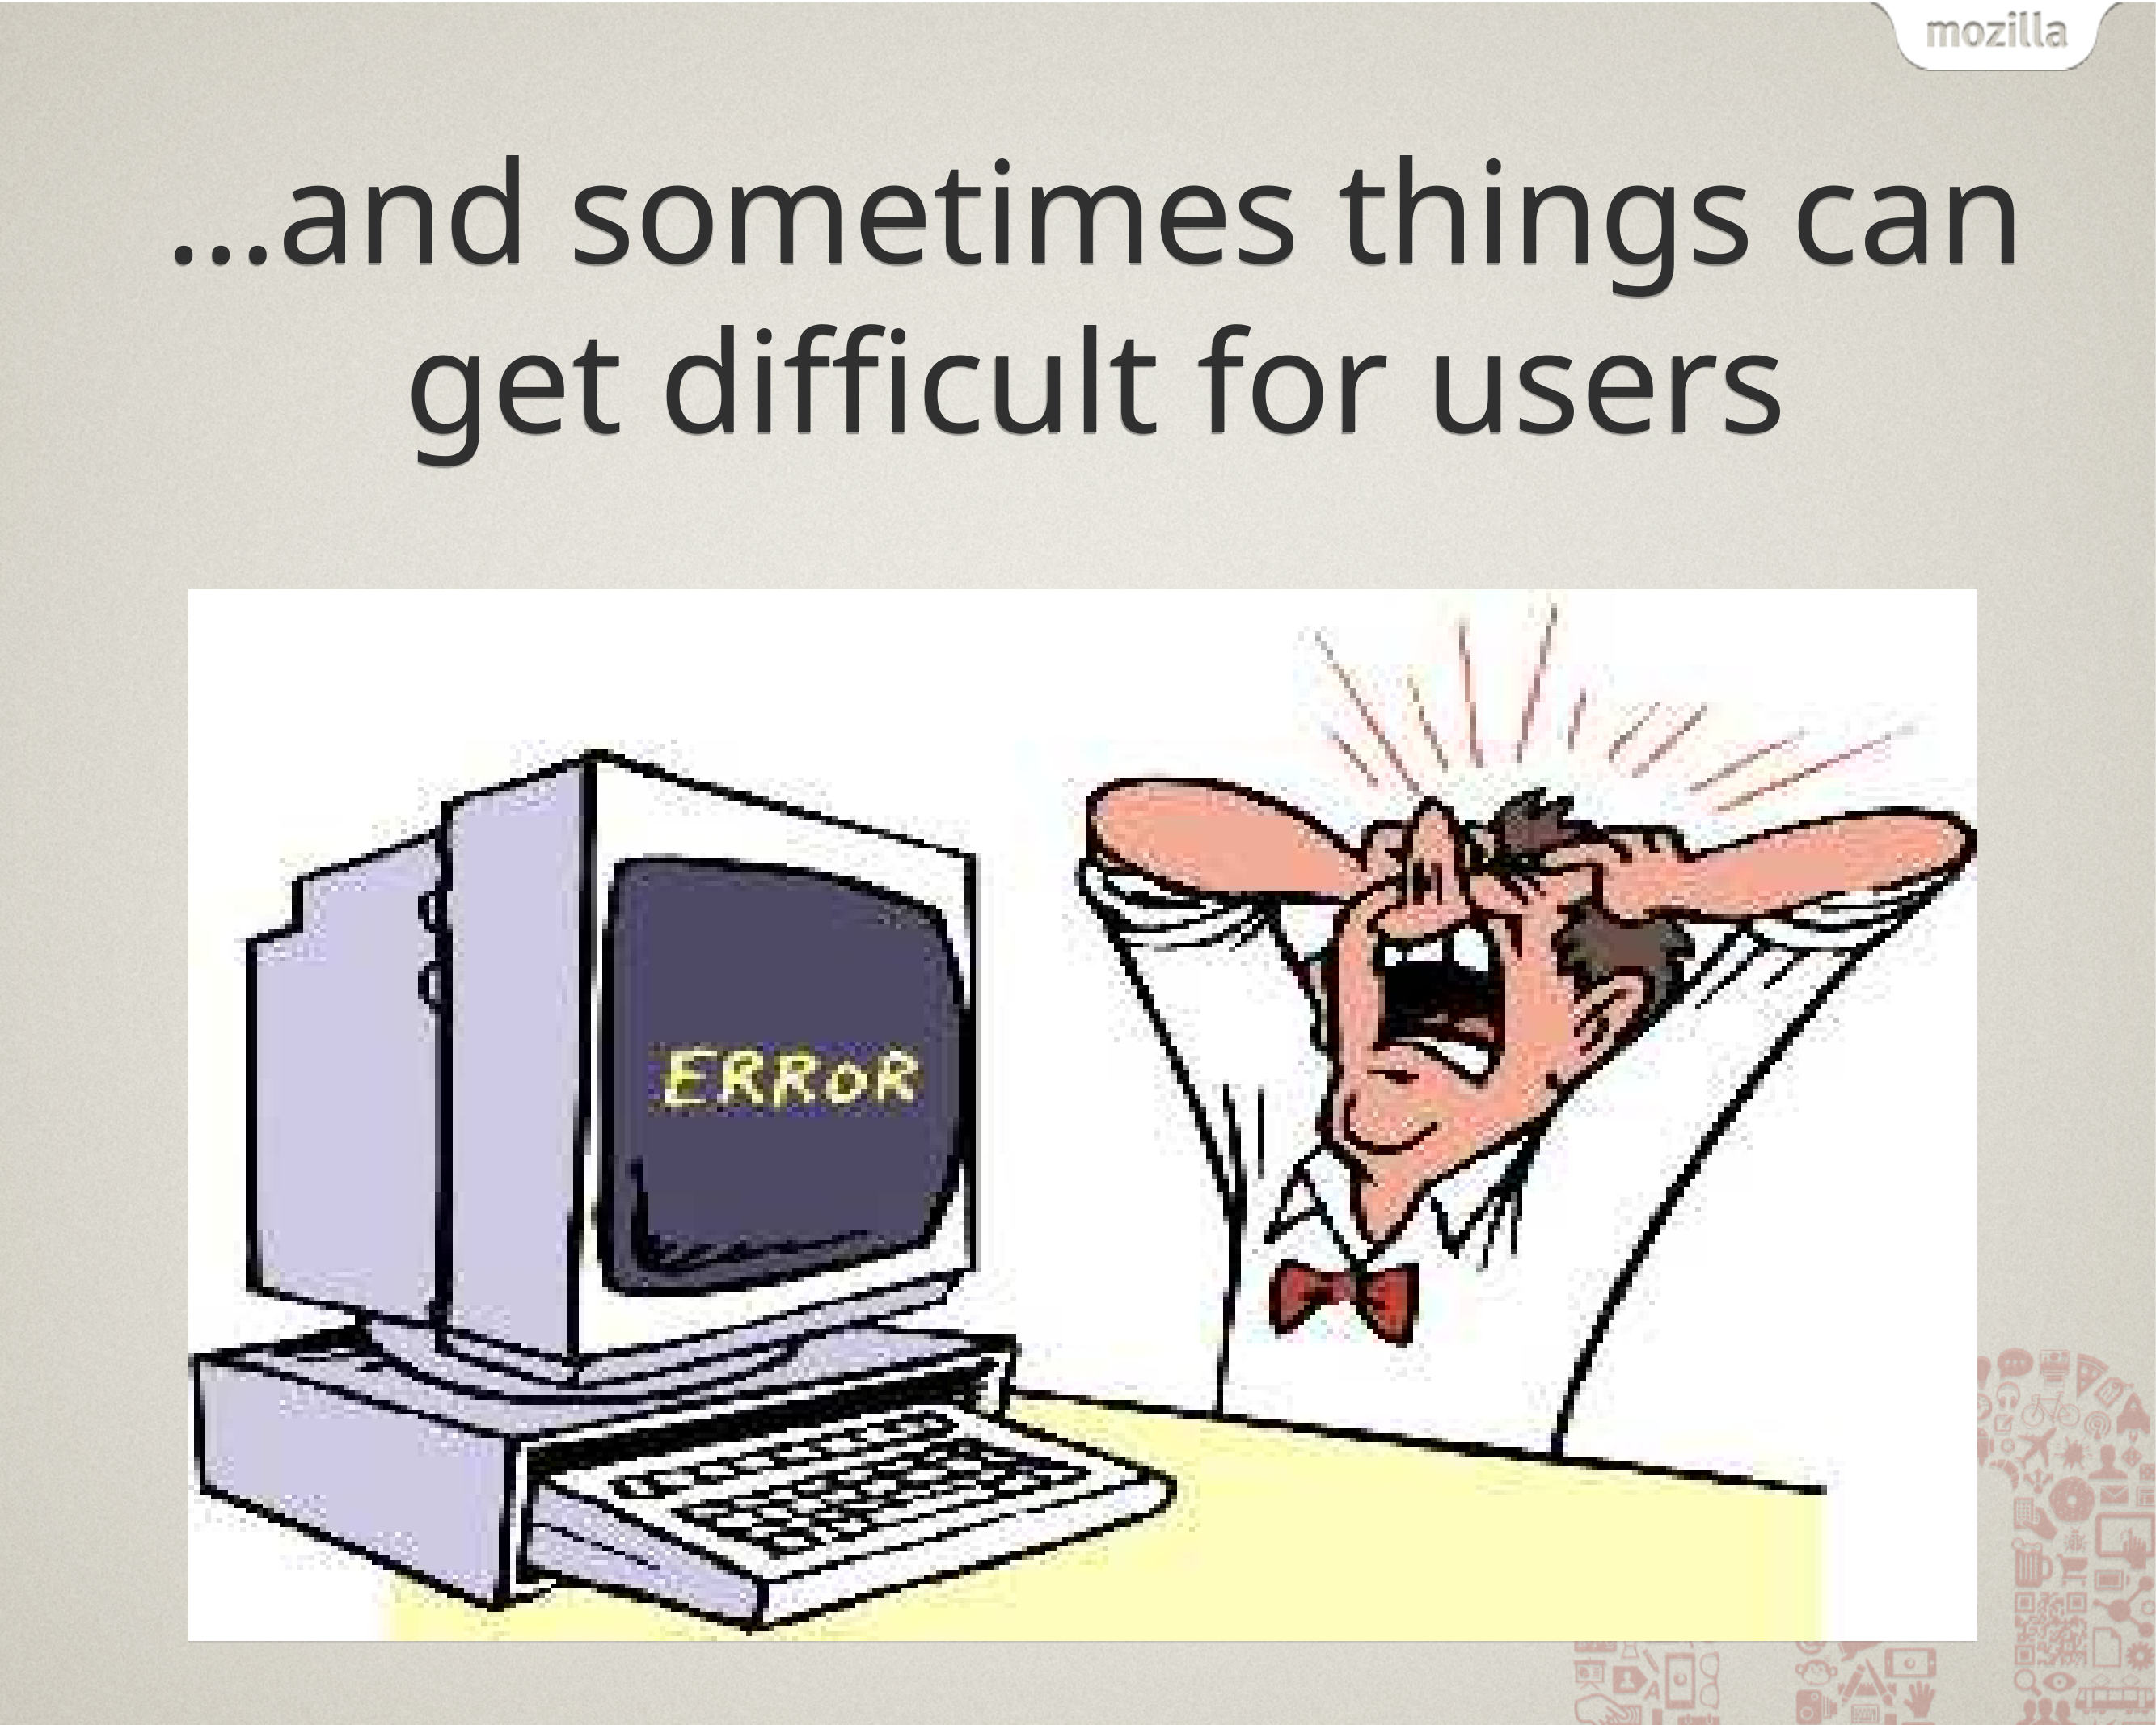

# …and sometimes things can get difficult for users